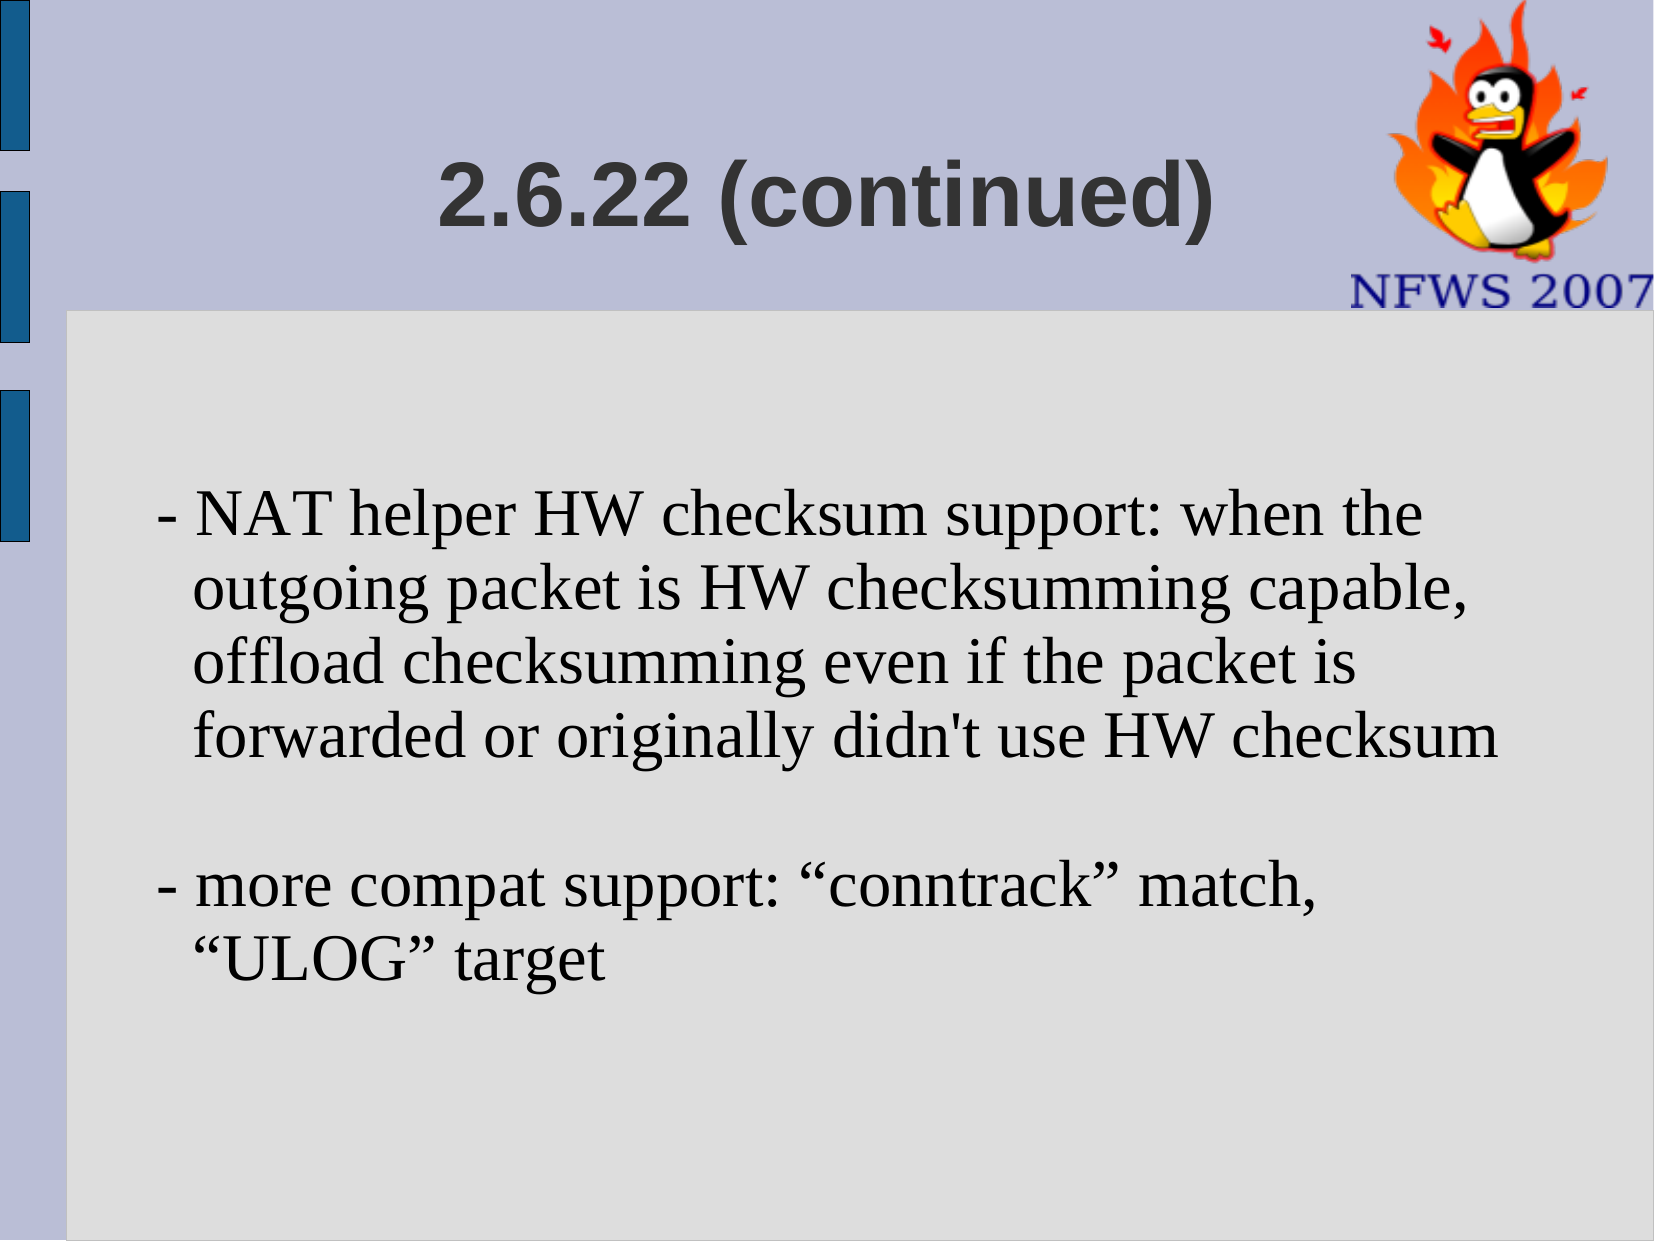

# 2.6.22 (continued)
- NAT helper HW checksum support: when the outgoing packet is HW checksumming capable, offload checksumming even if the packet is forwarded or originally didn't use HW checksum
- more compat support: “conntrack” match, “ULOG” target